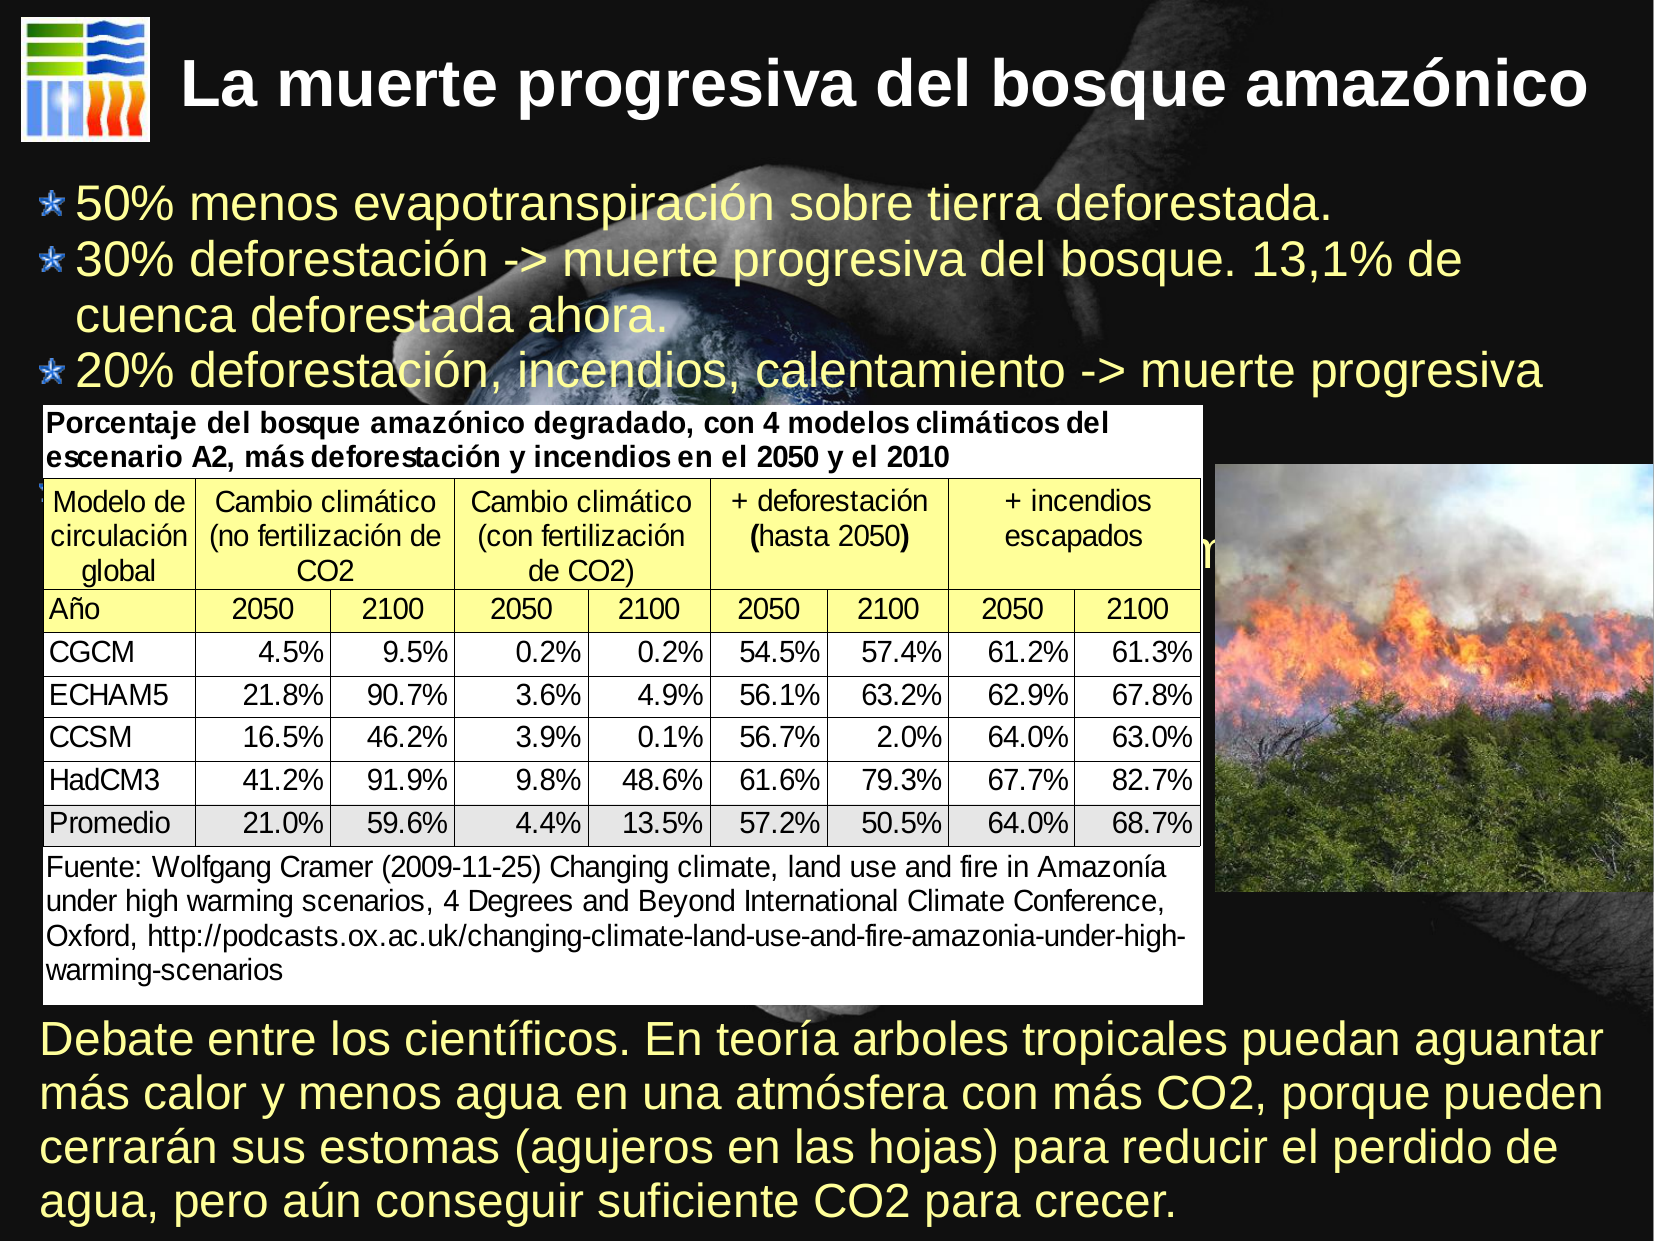

La muerte progresiva del bosque amazónico
50% menos evapotranspiración sobre tierra deforestada.
30% deforestación -> muerte progresiva del bosque. 13,1% de cuenca deforestada ahora.
20% deforestación, incendios, calentamiento -> muerte progresiva
Centro Hadley (2004):
2°C de calentamiento: 20%-40% del bosque amazónico morirá en 100 años.
3°C de calentamiento: 75% morirá.
4°C de calentamiento: 85% morirá.
Debate entre los científicos. En teoría arboles tropicales puedan aguantar más calor y menos agua en una atmósfera con más CO2, porque pueden cerrarán sus estomas (agujeros en las hojas) para reducir el perdido de agua, pero aún conseguir suficiente CO2 para crecer.